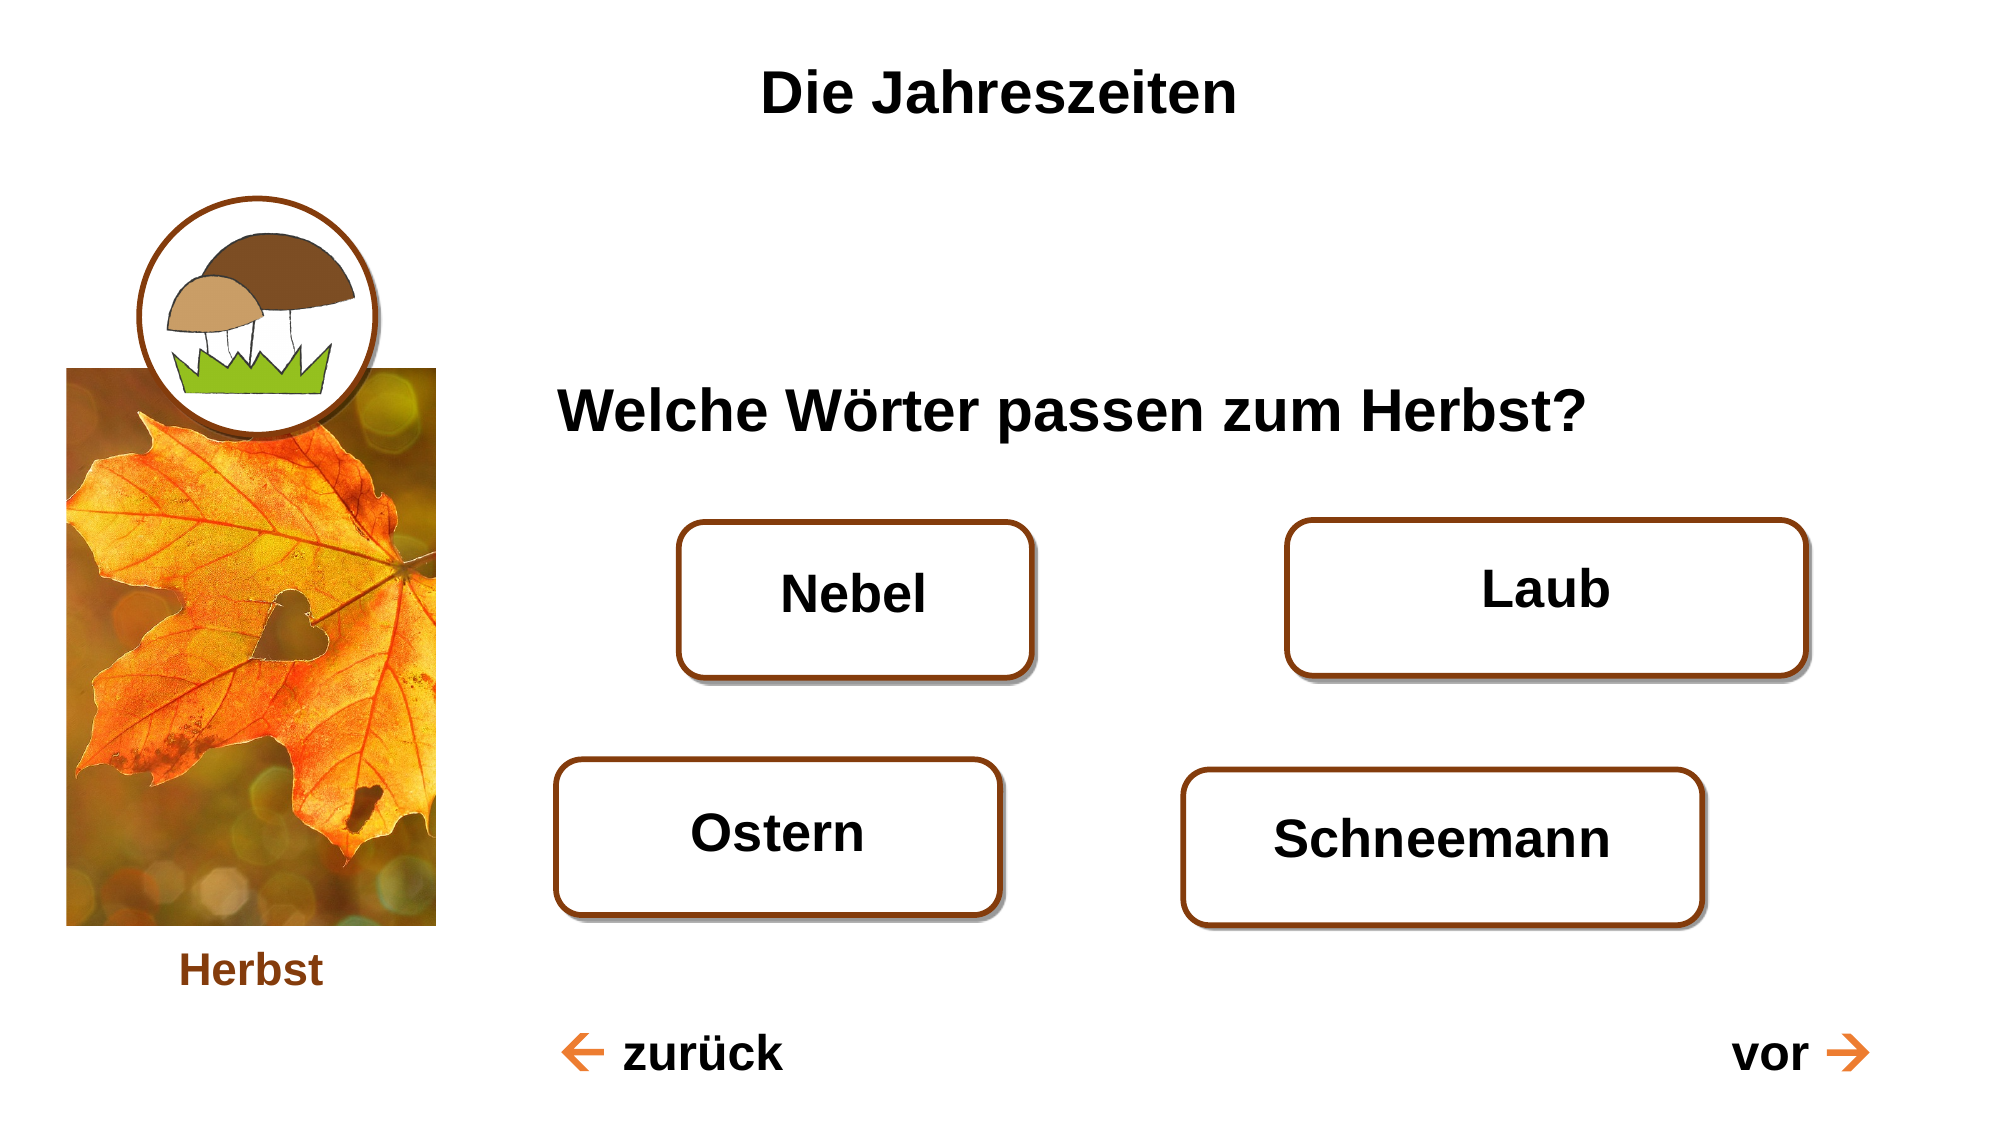

Die Jahreszeiten
Welche Wörter passen zum Herbst?
Laub
Nebel
Ostern
Schneemann
# Herbst
 zurück
vor 